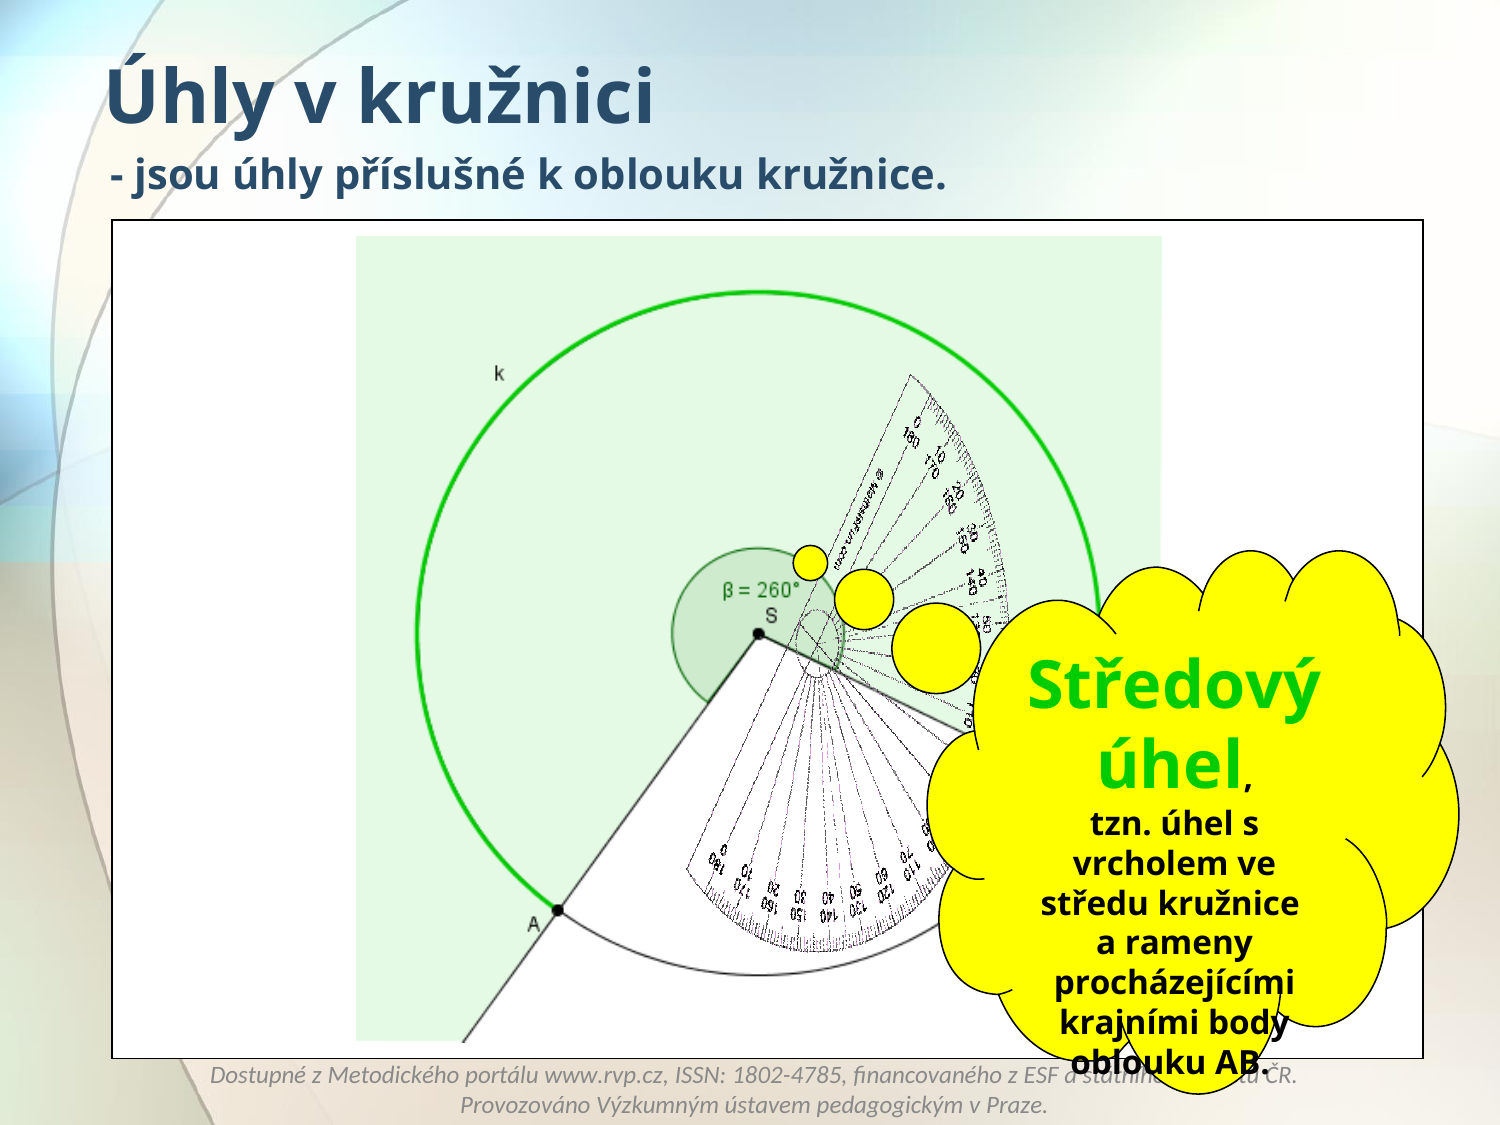

# Úhly v kružnici
- jsou úhly příslušné k oblouku kružnice.
Středový úhel,
tzn. úhel s vrcholem ve středu kružnice
a rameny procházejícími krajními body oblouku AB.